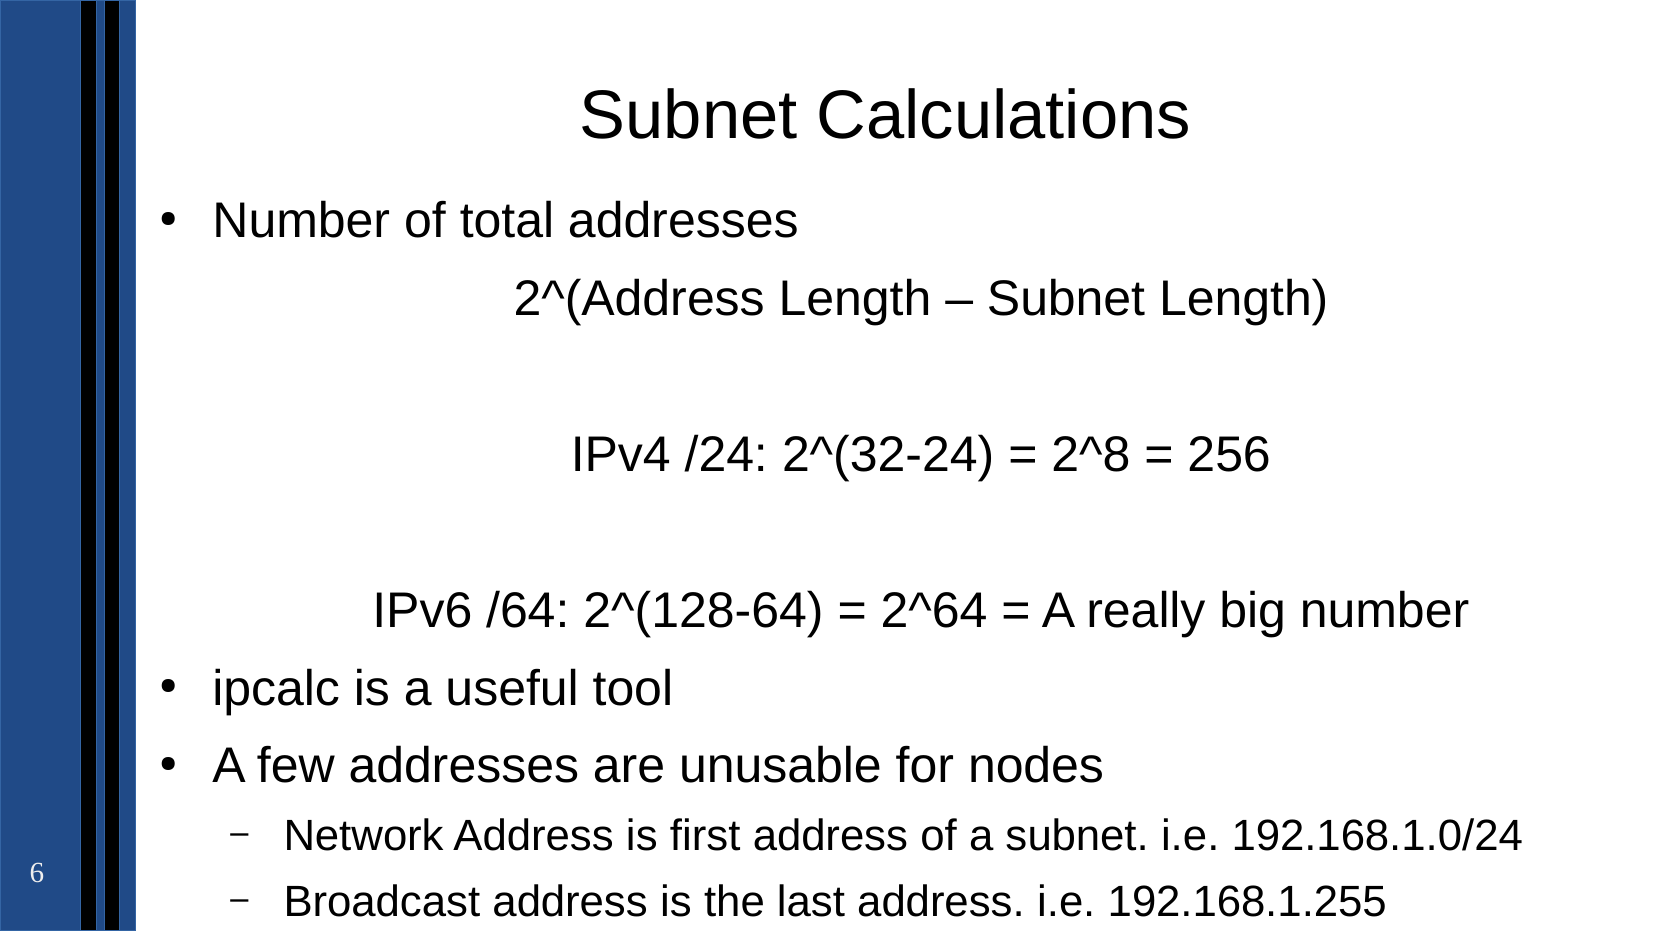

# Subnet Calculations
Number of total addresses
2^(Address Length – Subnet Length)
IPv4 /24: 2^(32-24) = 2^8 = 256
IPv6 /64: 2^(128-64) = 2^64 = A really big number
ipcalc is a useful tool
A few addresses are unusable for nodes
Network Address is first address of a subnet. i.e. 192.168.1.0/24
Broadcast address is the last address. i.e. 192.168.1.255
6